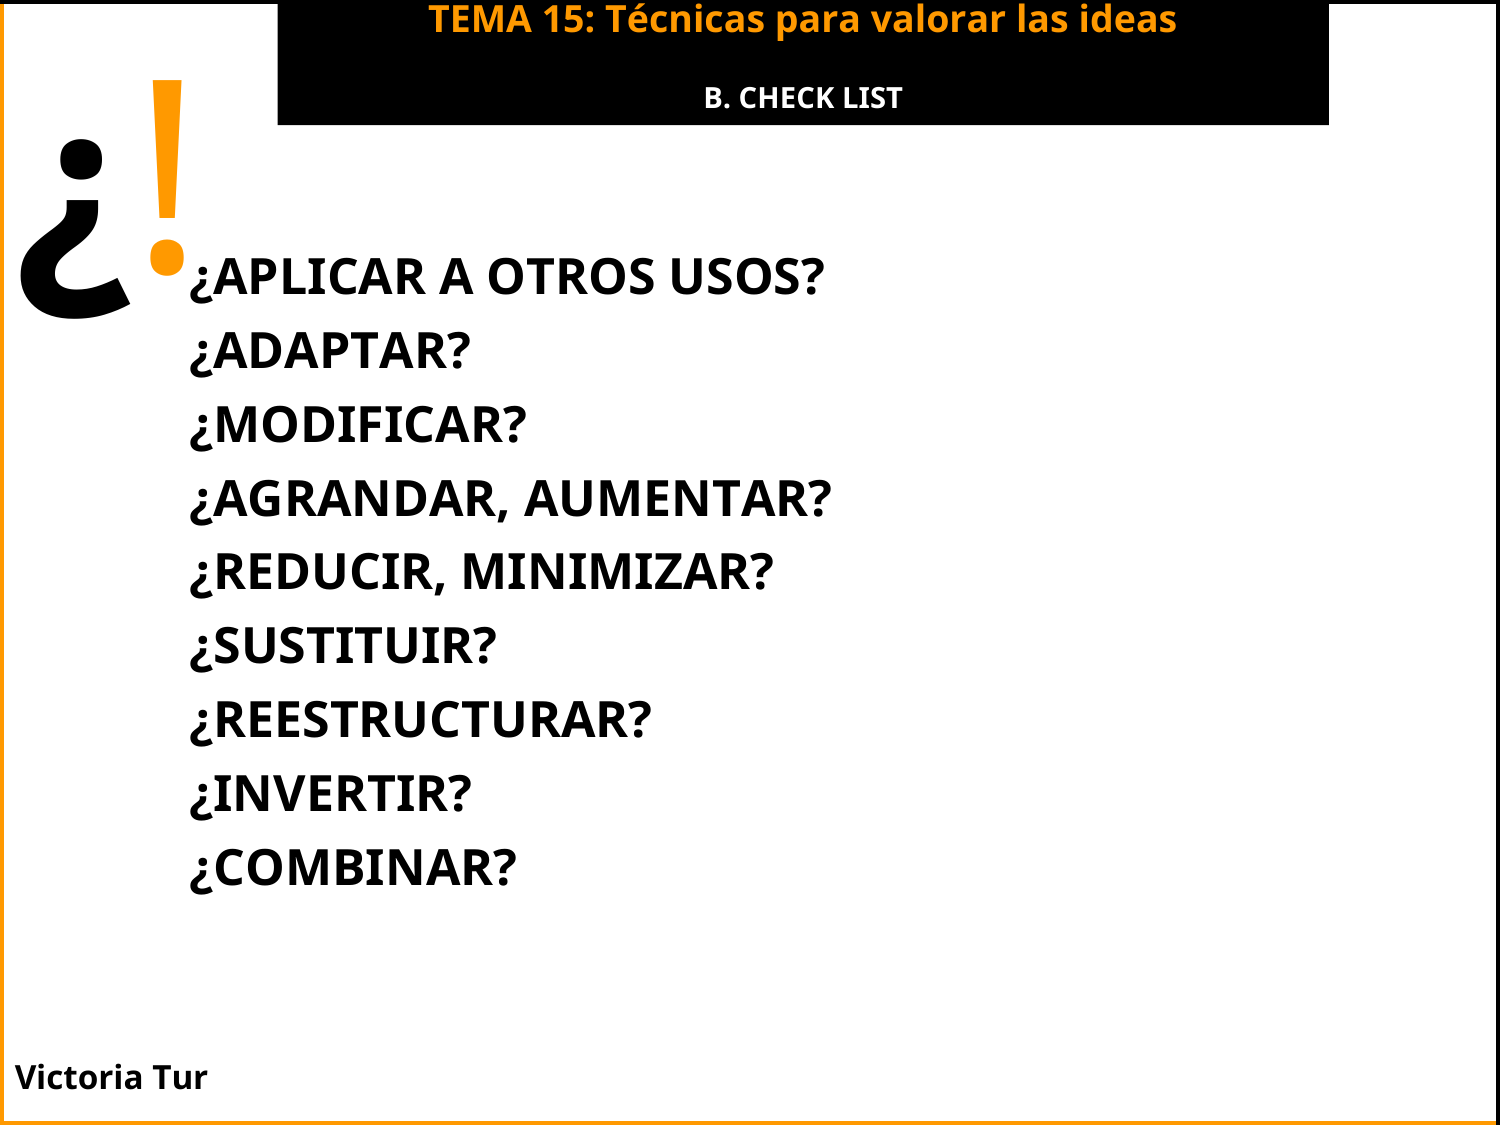

# ¿APLICAR A OTROS USOS?
¿ADAPTAR?
¿MODIFICAR?
¿AGRANDAR, AUMENTAR?
¿REDUCIR, MINIMIZAR?
¿SUSTITUIR?
¿REESTRUCTURAR?
¿INVERTIR?
¿COMBINAR?